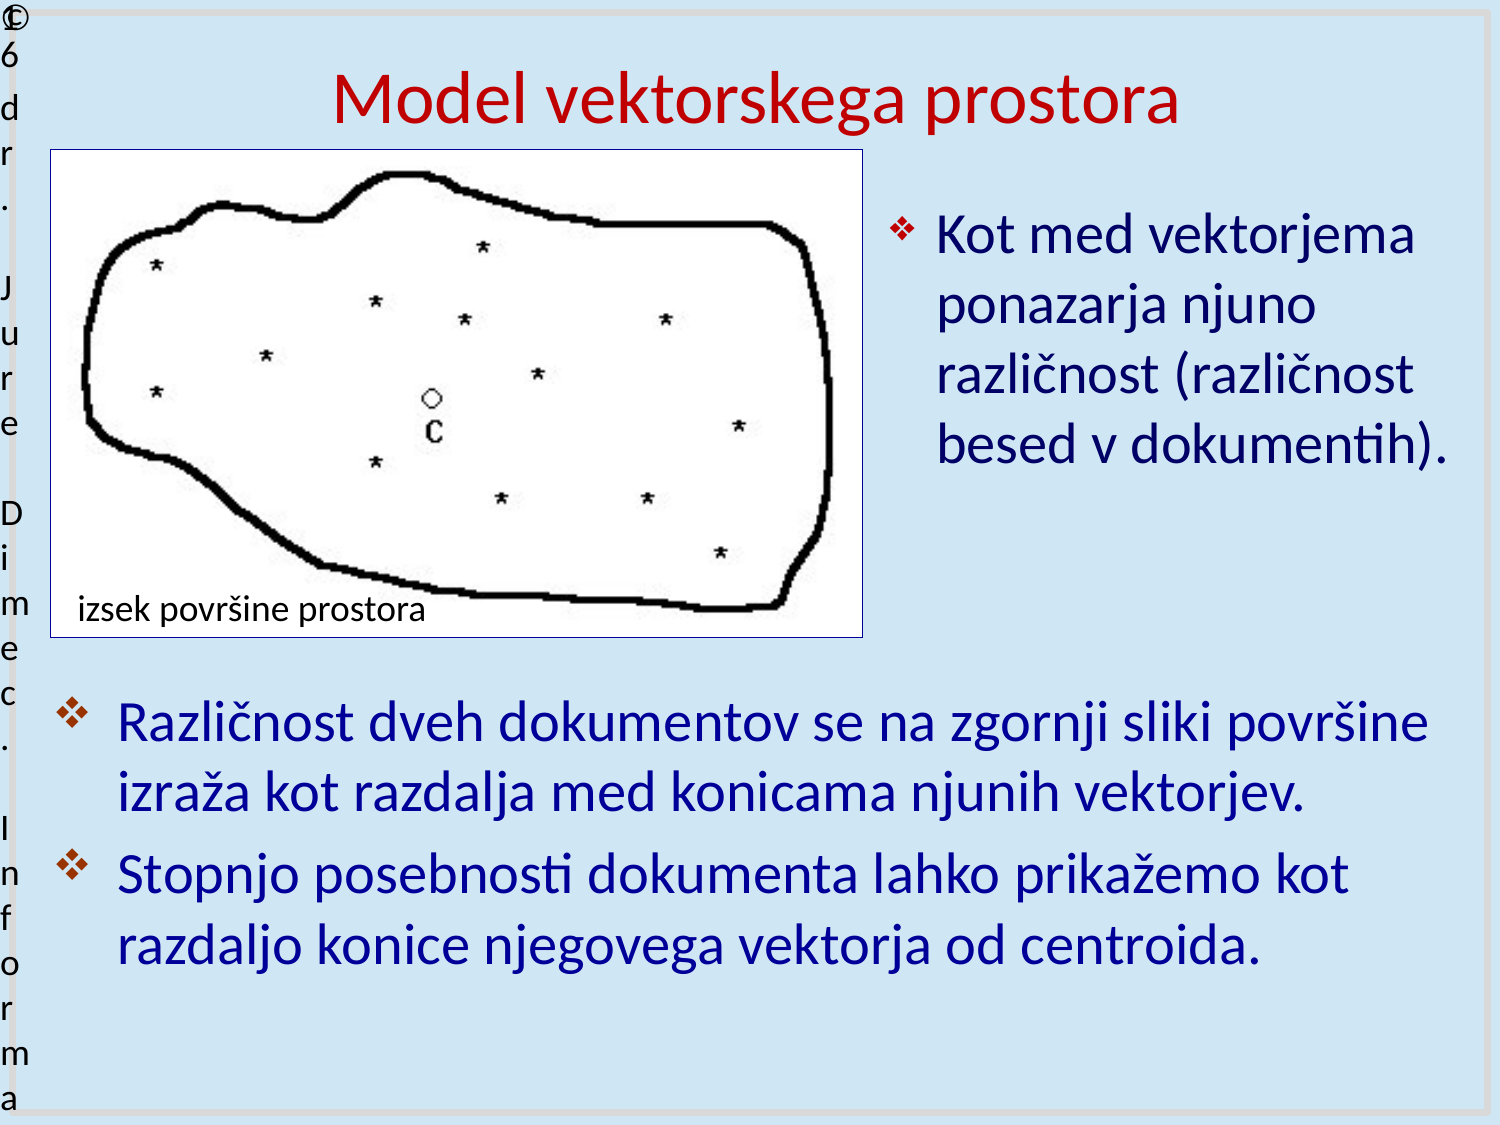

© dr. Jure Dimec. Informacijski viri na Internetu (2012 / 13). Računanje povednih moči.
# Model vektorskega prostora
Kot med vektorjema ponazarja njuno različnost (različnost besed v dokumentih).
izsek površine prostora
Različnost dveh dokumentov se na zgornji sliki površine izraža kot razdalja med konicama njunih vektorjev.
Stopnjo posebnosti dokumenta lahko prikažemo kot razdaljo konice njegovega vektorja od centroida.